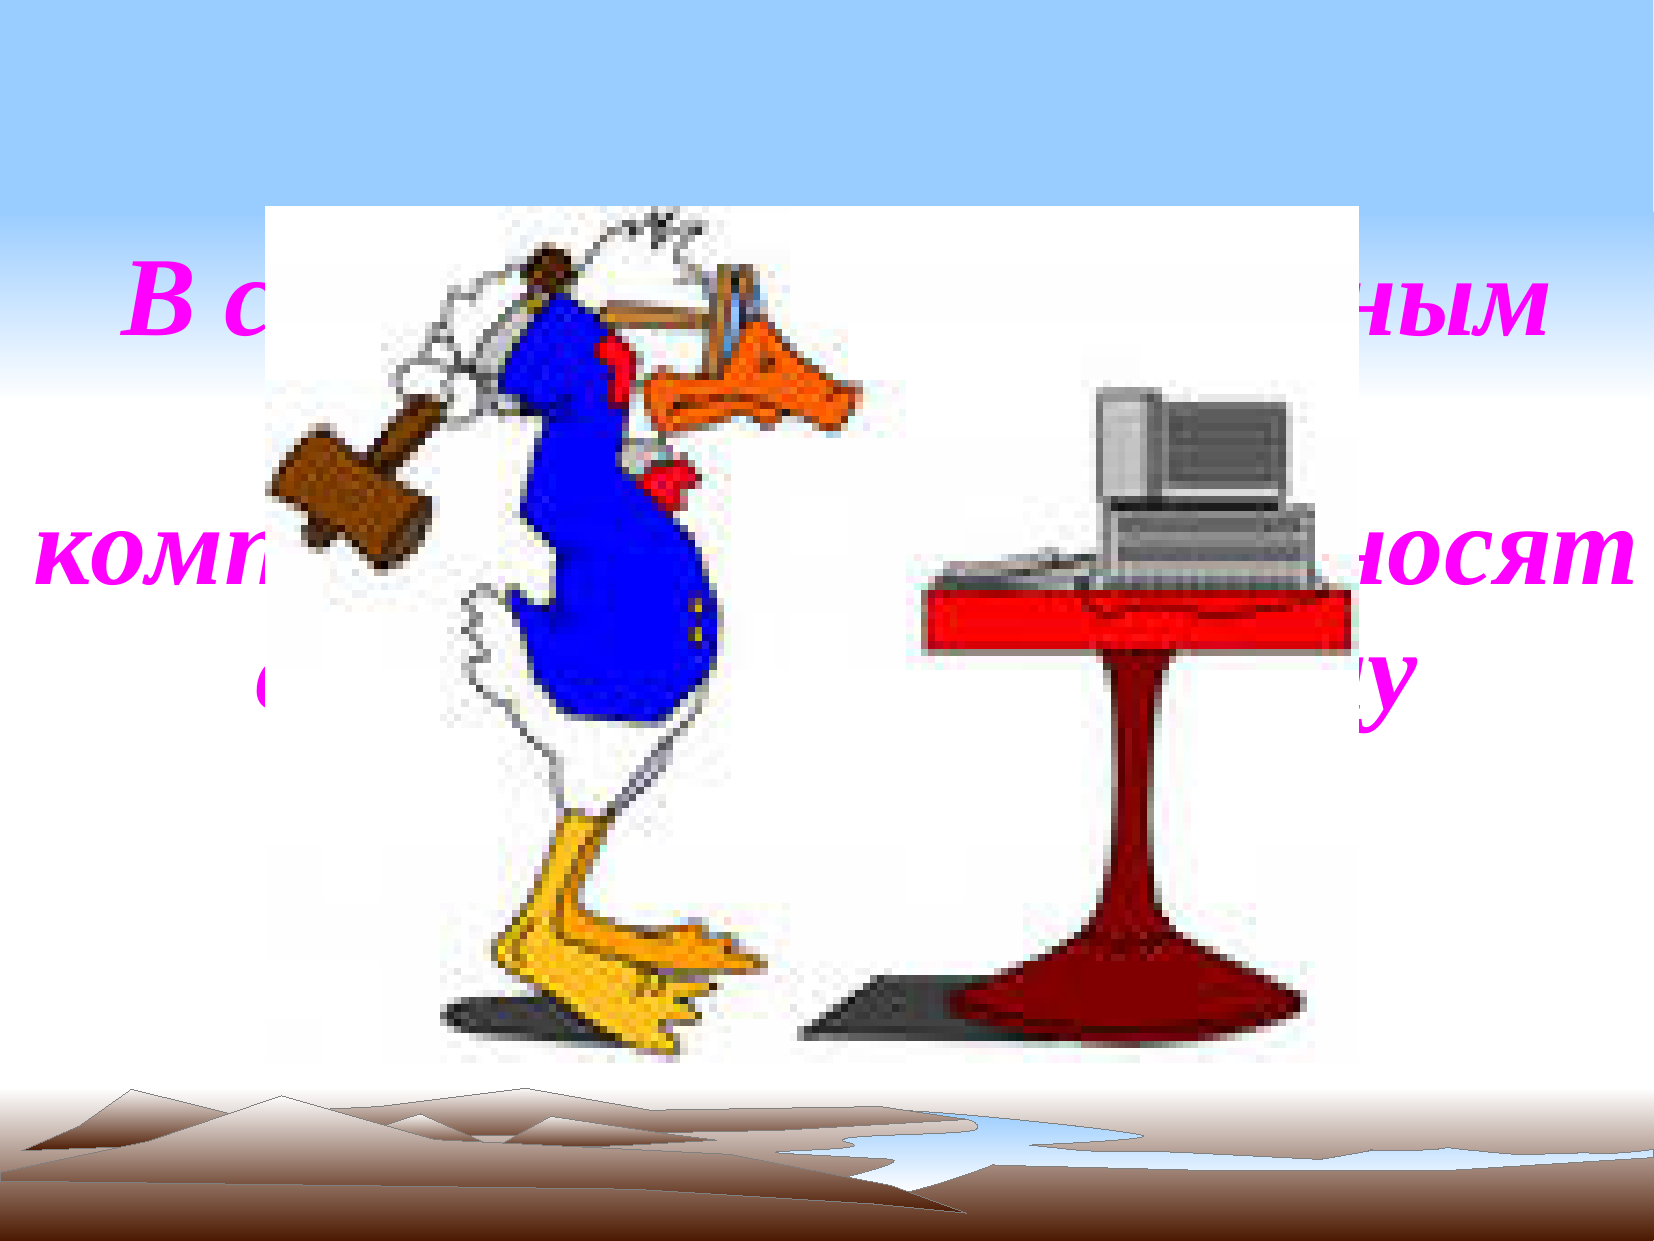

В связи с выше изложенным можно сказать, что компьютерные вирусы наносят серьезный вред нашему компьютеру!